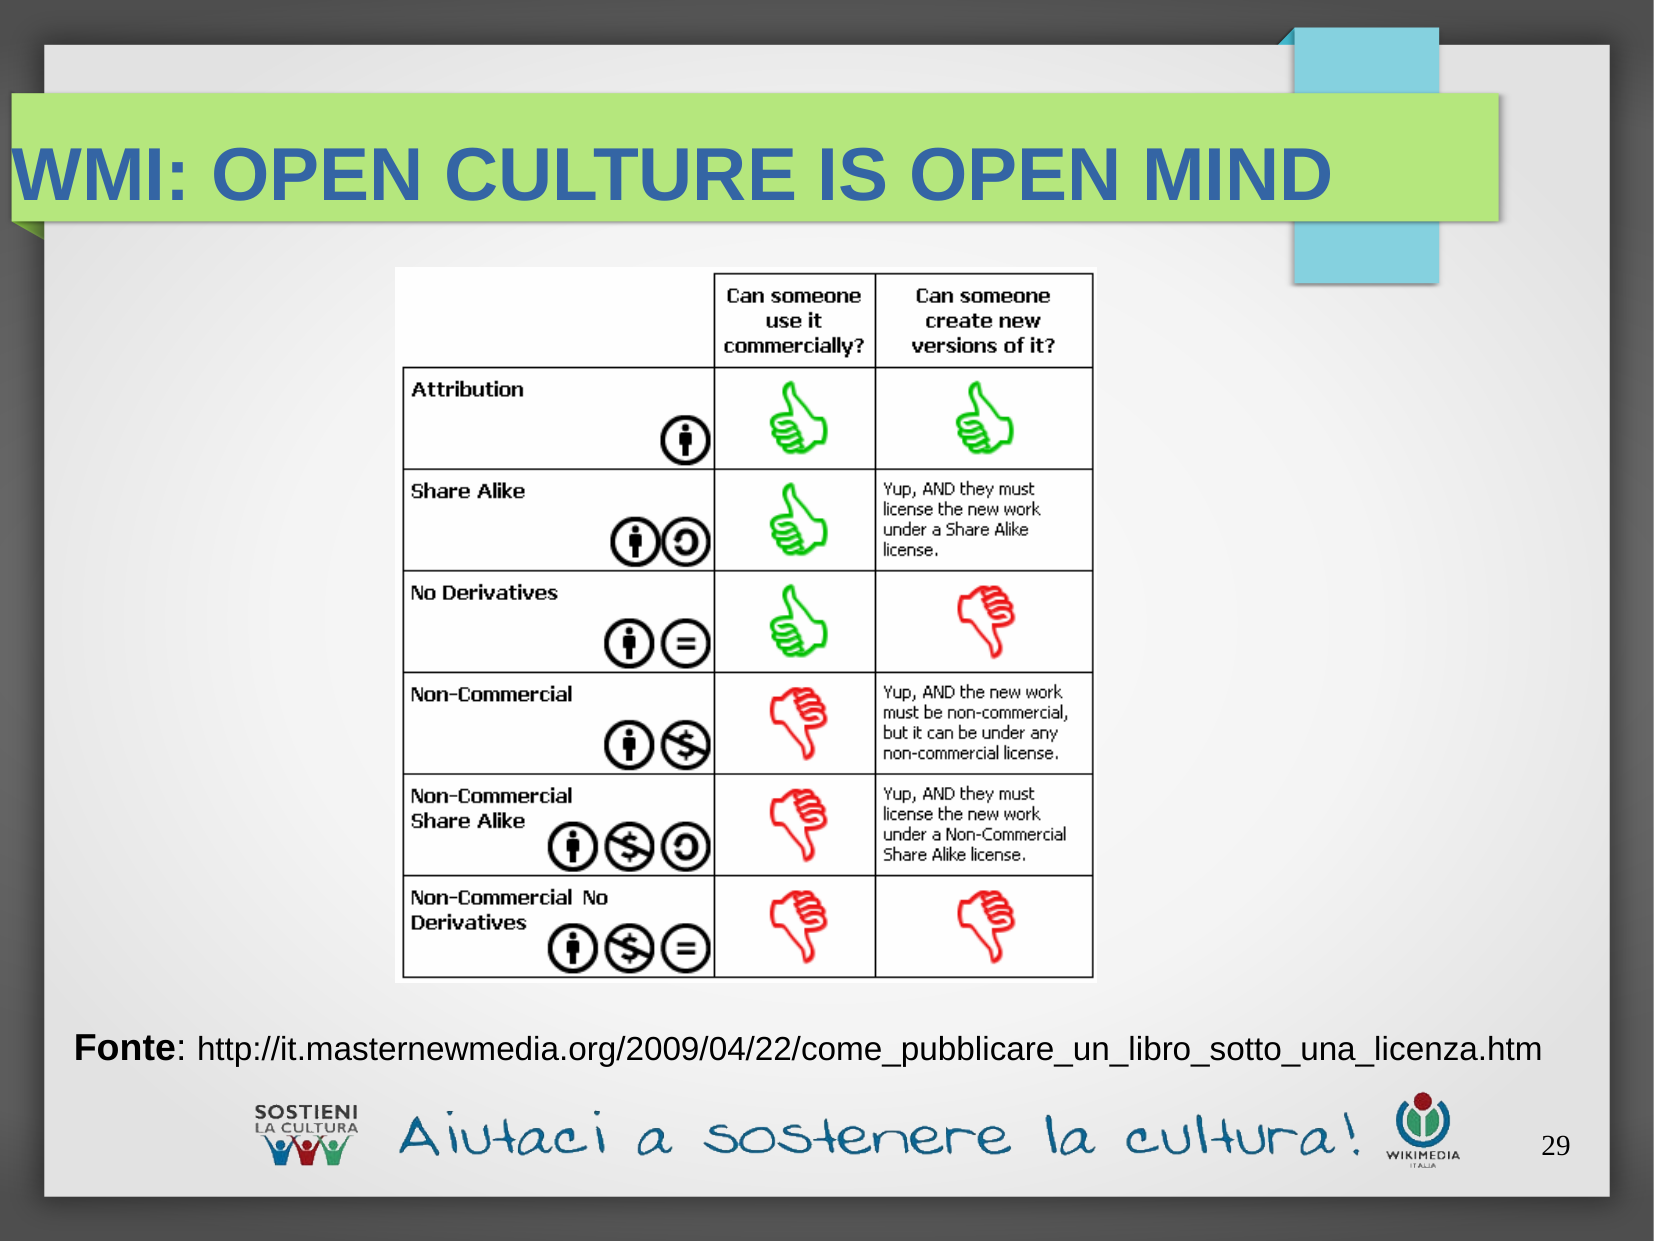

WMI: OPEN CULTURE IS OPEN MIND
#
Fonte: http://it.masternewmedia.org/2009/04/22/come_pubblicare_un_libro_sotto_una_licenza.htm
29